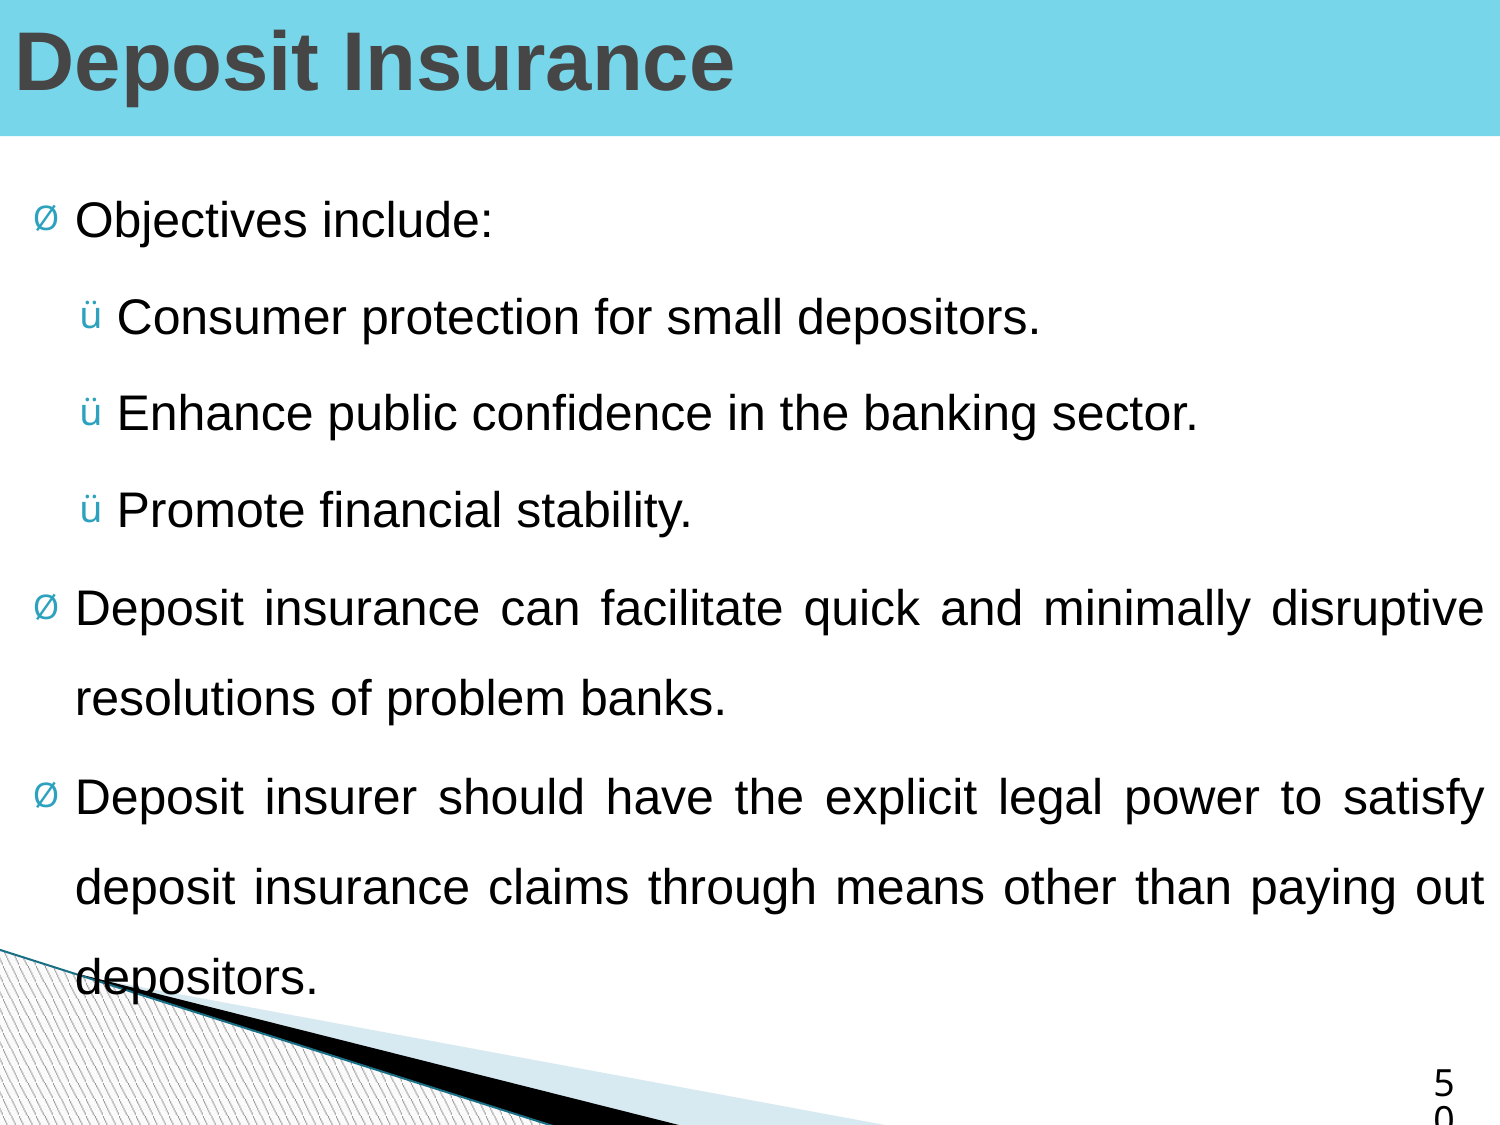

Deposit Insurance
# Objectives include:
Consumer protection for small depositors.
Enhance public confidence in the banking sector.
Promote financial stability.
Deposit insurance can facilitate quick and minimally disruptive resolutions of problem banks.
Deposit insurer should have the explicit legal power to satisfy deposit insurance claims through means other than paying out depositors.